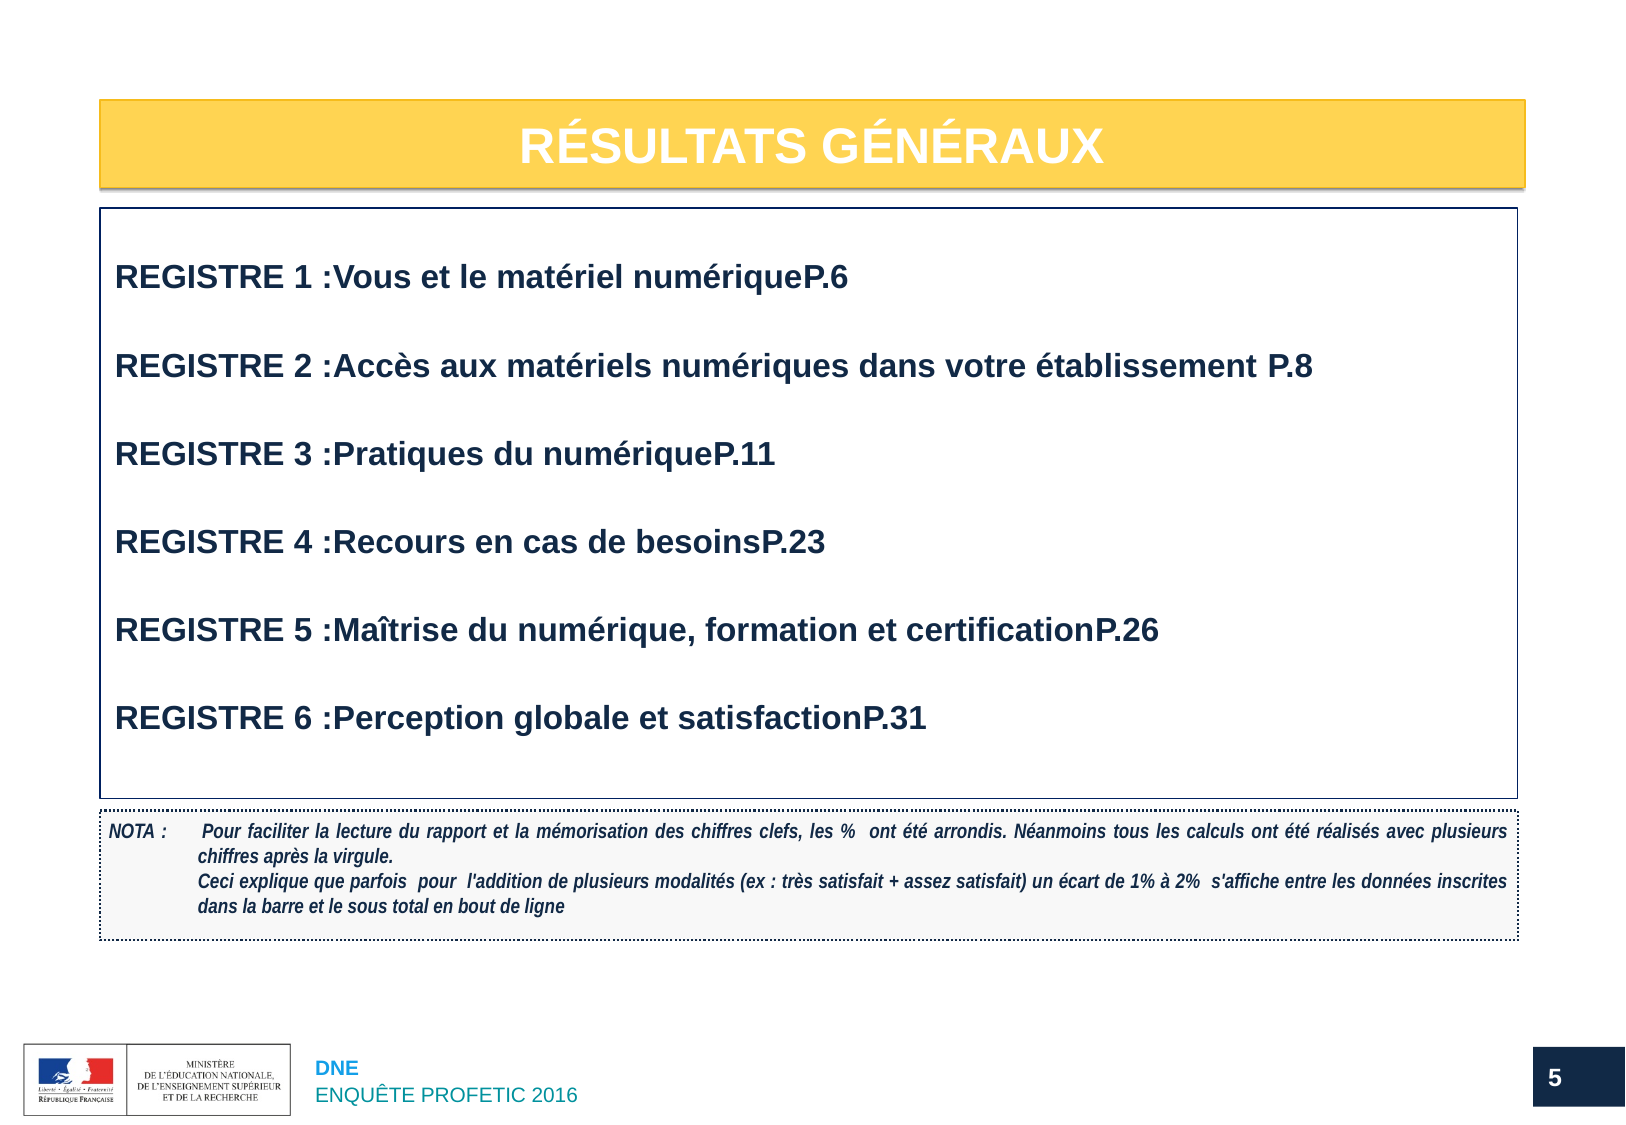

# Résultats généraux
REGISTRE 1 :Vous et le matériel numériqueP.6
REGISTRE 2 :Accès aux matériels numériques dans votre établissement P.8
REGISTRE 3 :Pratiques du numériqueP.11
REGISTRE 4 :Recours en cas de besoinsP.23
REGISTRE 5 :Maîtrise du numérique, formation et certificationP.26
REGISTRE 6 :Perception globale et satisfactionP.31
NOTA : 	Pour faciliter la lecture du rapport et la mémorisation des chiffres clefs, les % ont été arrondis. Néanmoins tous les calculs ont été réalisés avec plusieurs chiffres après la virgule.
	Ceci explique que parfois pour l'addition de plusieurs modalités (ex : très satisfait + assez satisfait) un écart de 1% à 2% s'affiche entre les données inscrites dans la barre et le sous total en bout de ligne
4